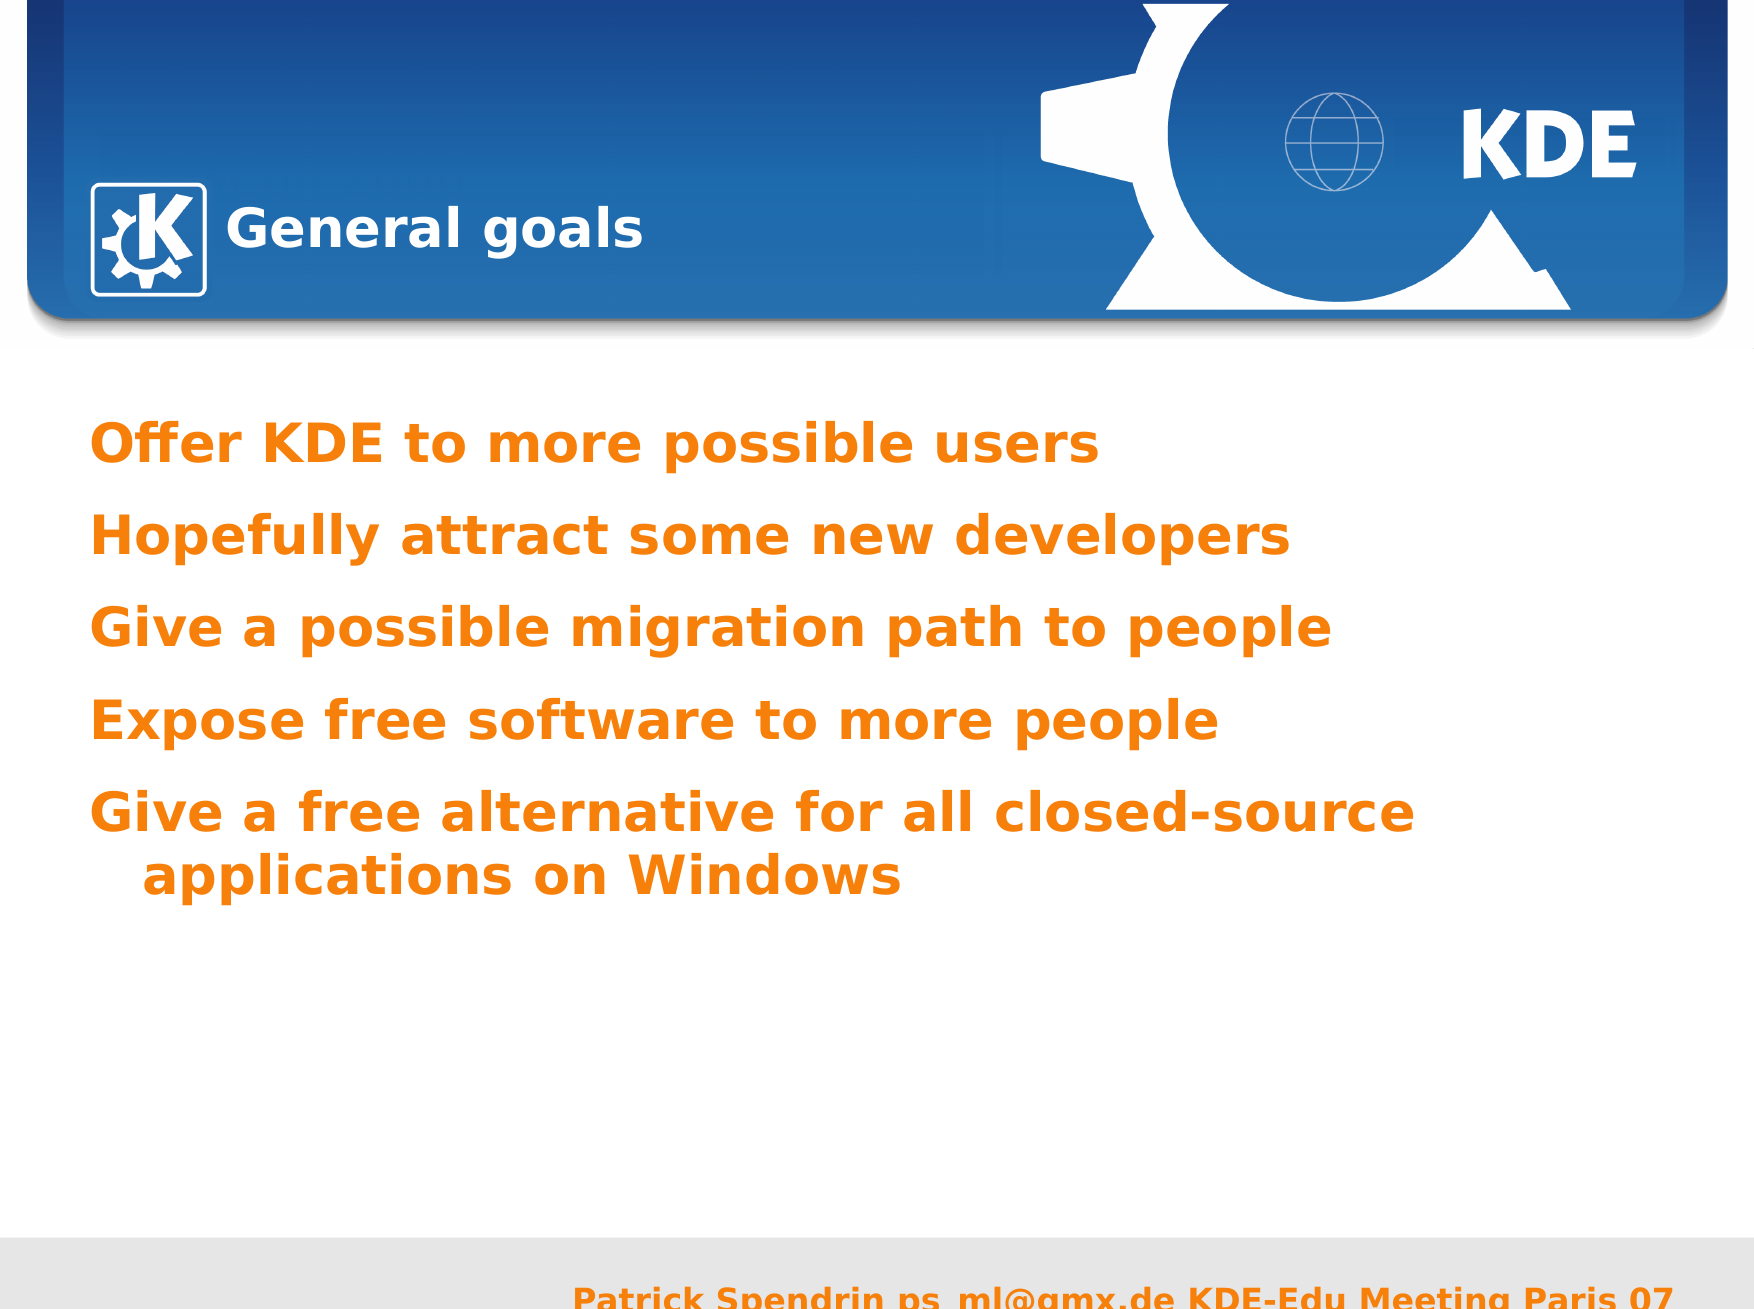

# General goals
Offer KDE to more possible users
Hopefully attract some new developers
Give a possible migration path to people
Expose free software to more people
Give a free alternative for all closed-source applications on Windows